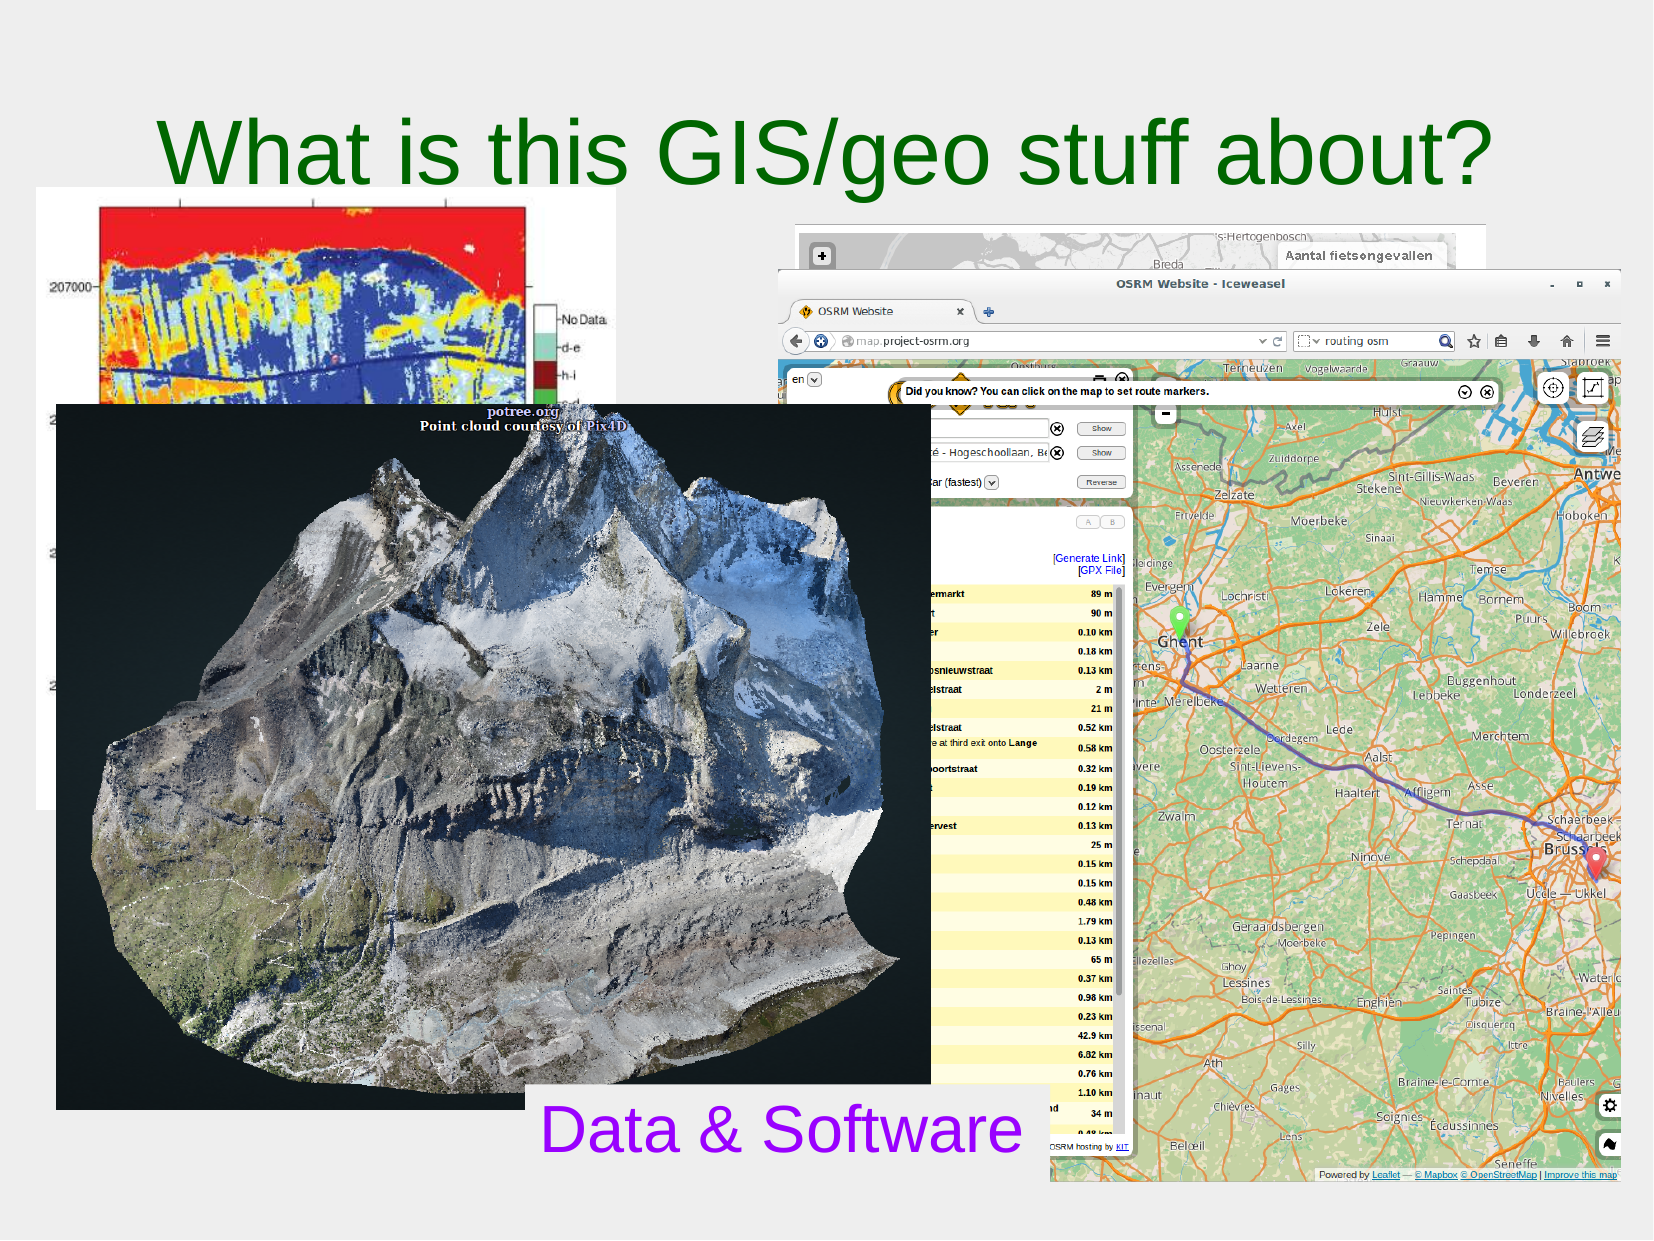

# What is this GIS/geo stuff about?
Data & Software